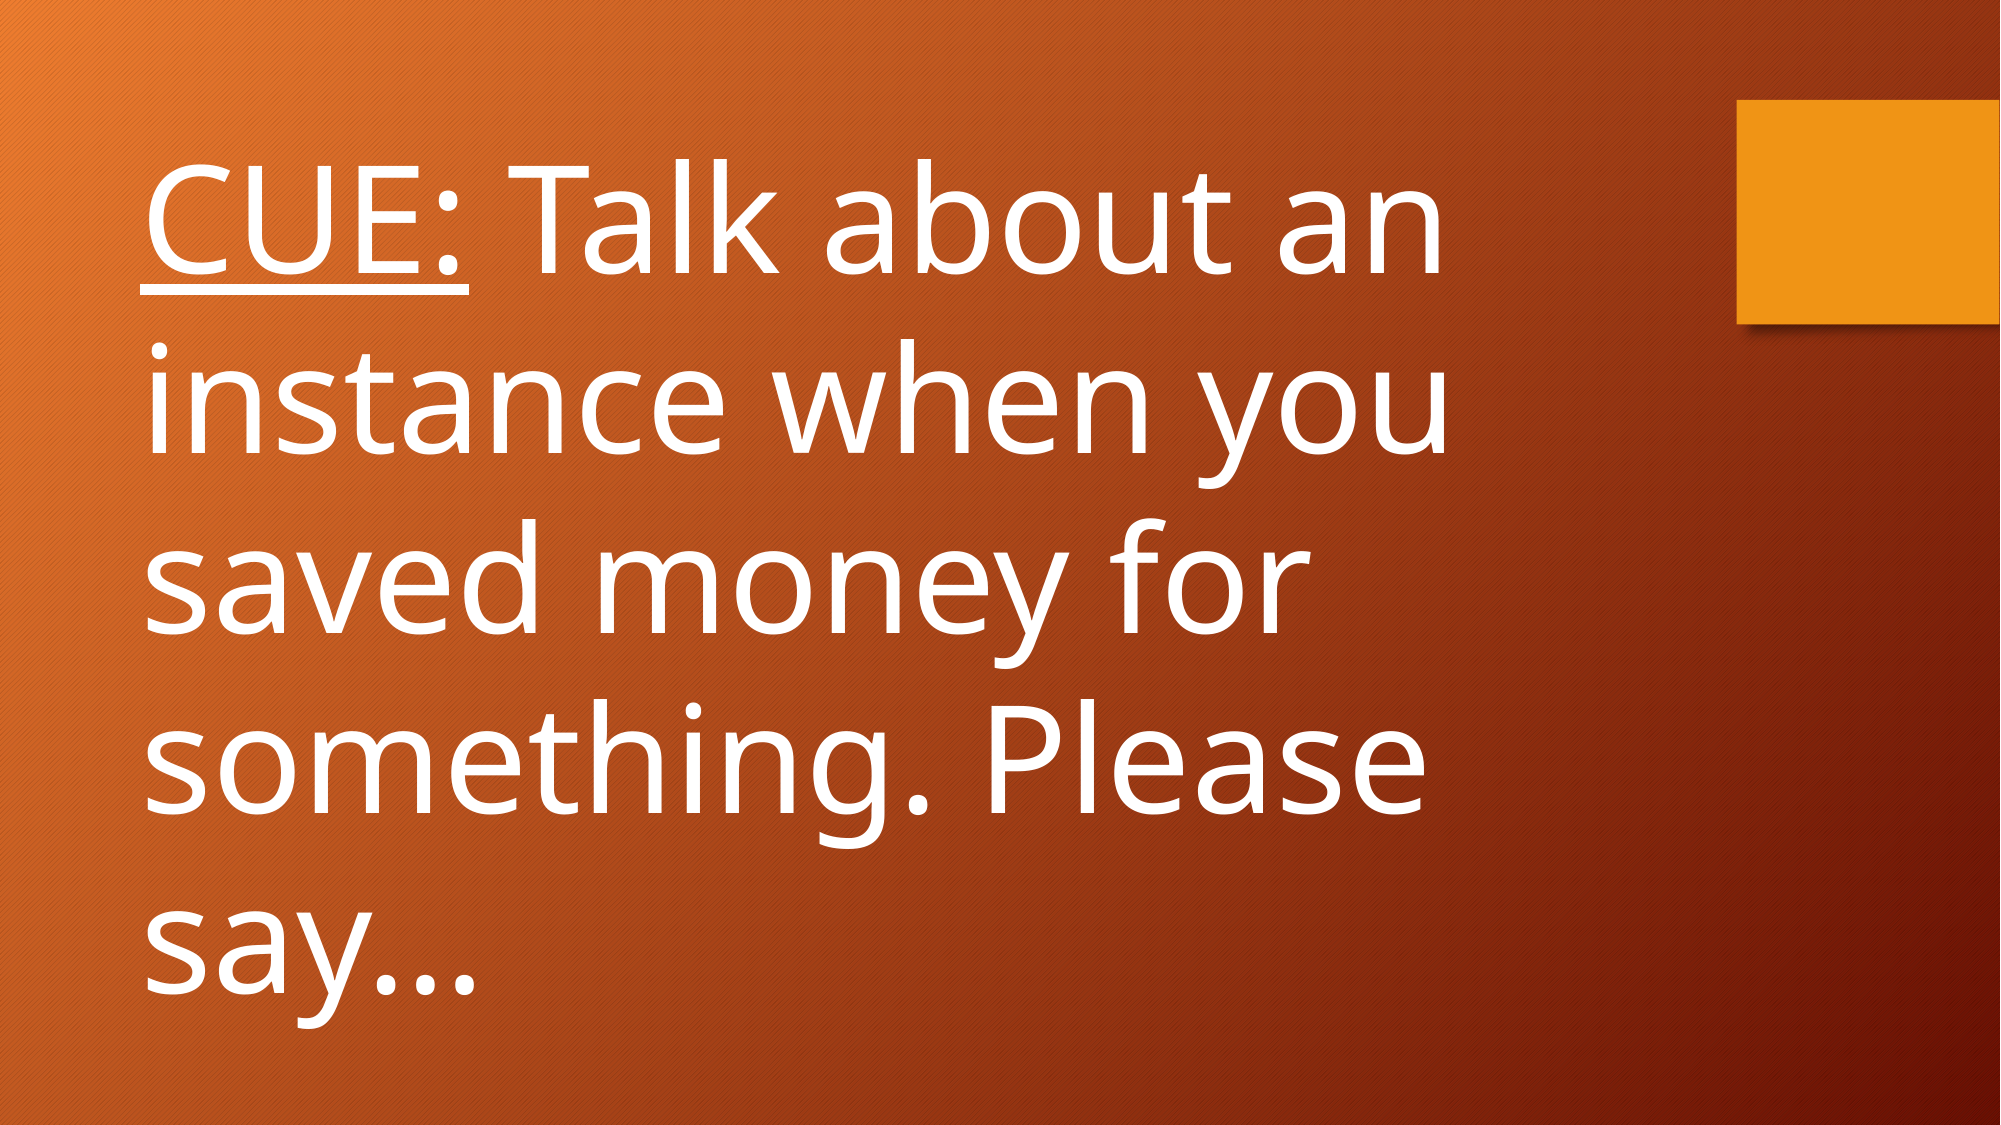

CUE: Talk about an instance when you saved money for something. Please say…